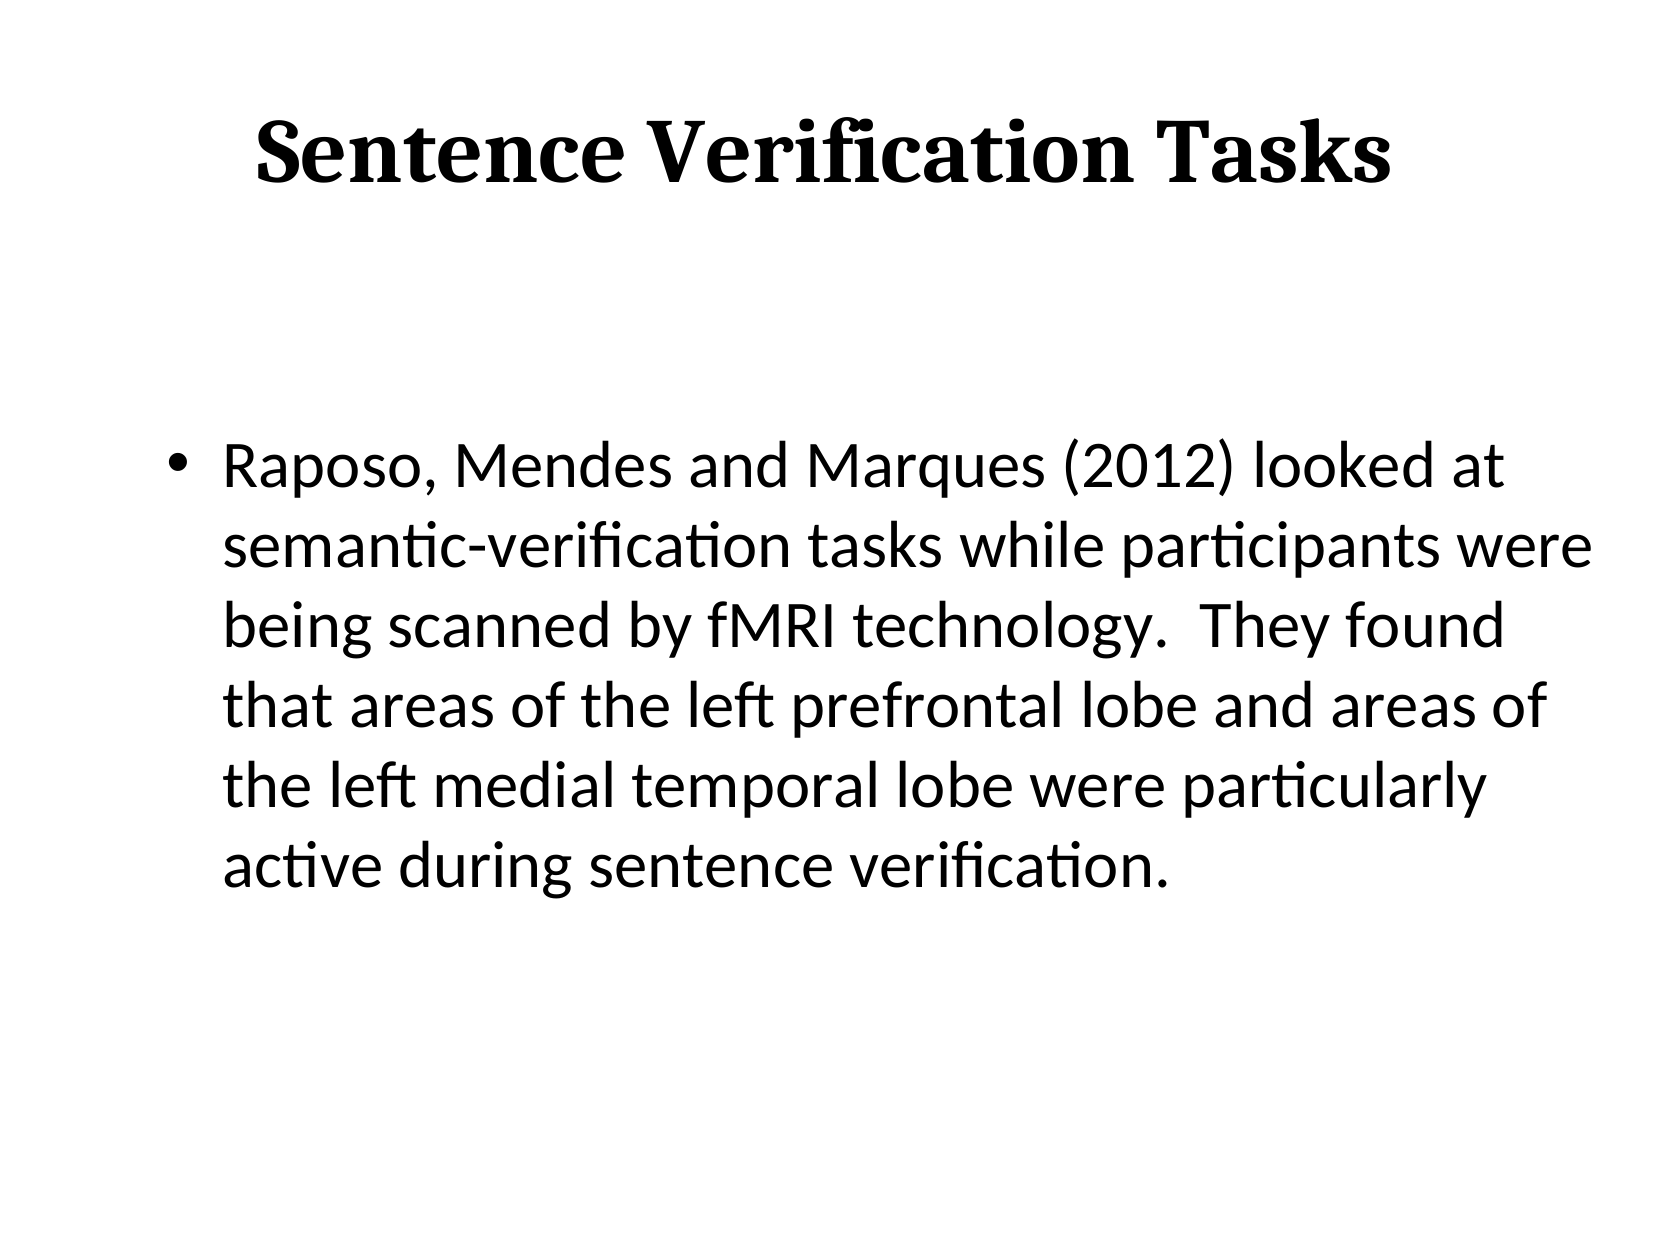

# Sentence Verification Tasks
Raposo, Mendes and Marques (2012) looked at semantic-verification tasks while participants were being scanned by fMRI technology. They found that areas of the left prefrontal lobe and areas of the left medial temporal lobe were particularly active during sentence verification.